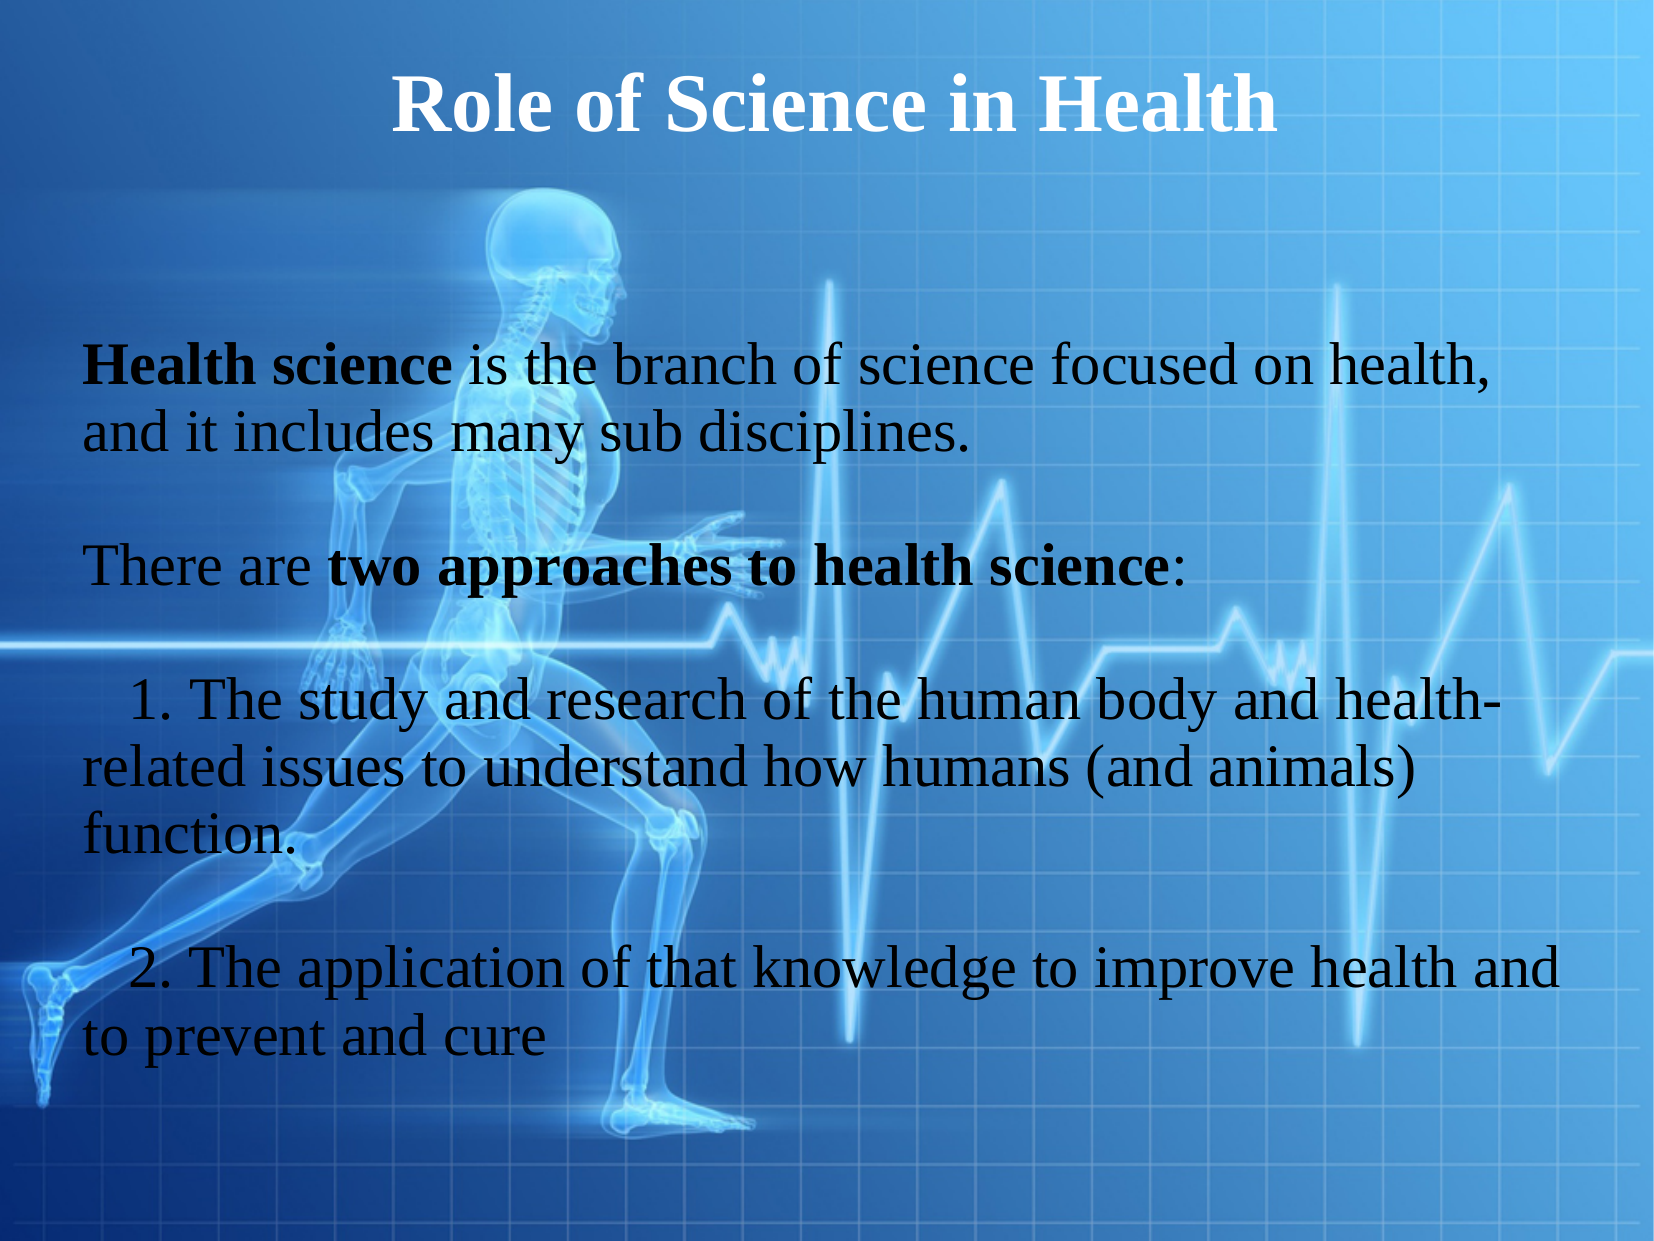

# Role of Science in Health
Health science is the branch of science focused on health, and it includes many sub disciplines.
There are two approaches to health science:
 1. The study and research of the human body and health-
related issues to understand how humans (and animals) function.
2. The application of that knowledge to improve health and to prevent and cure